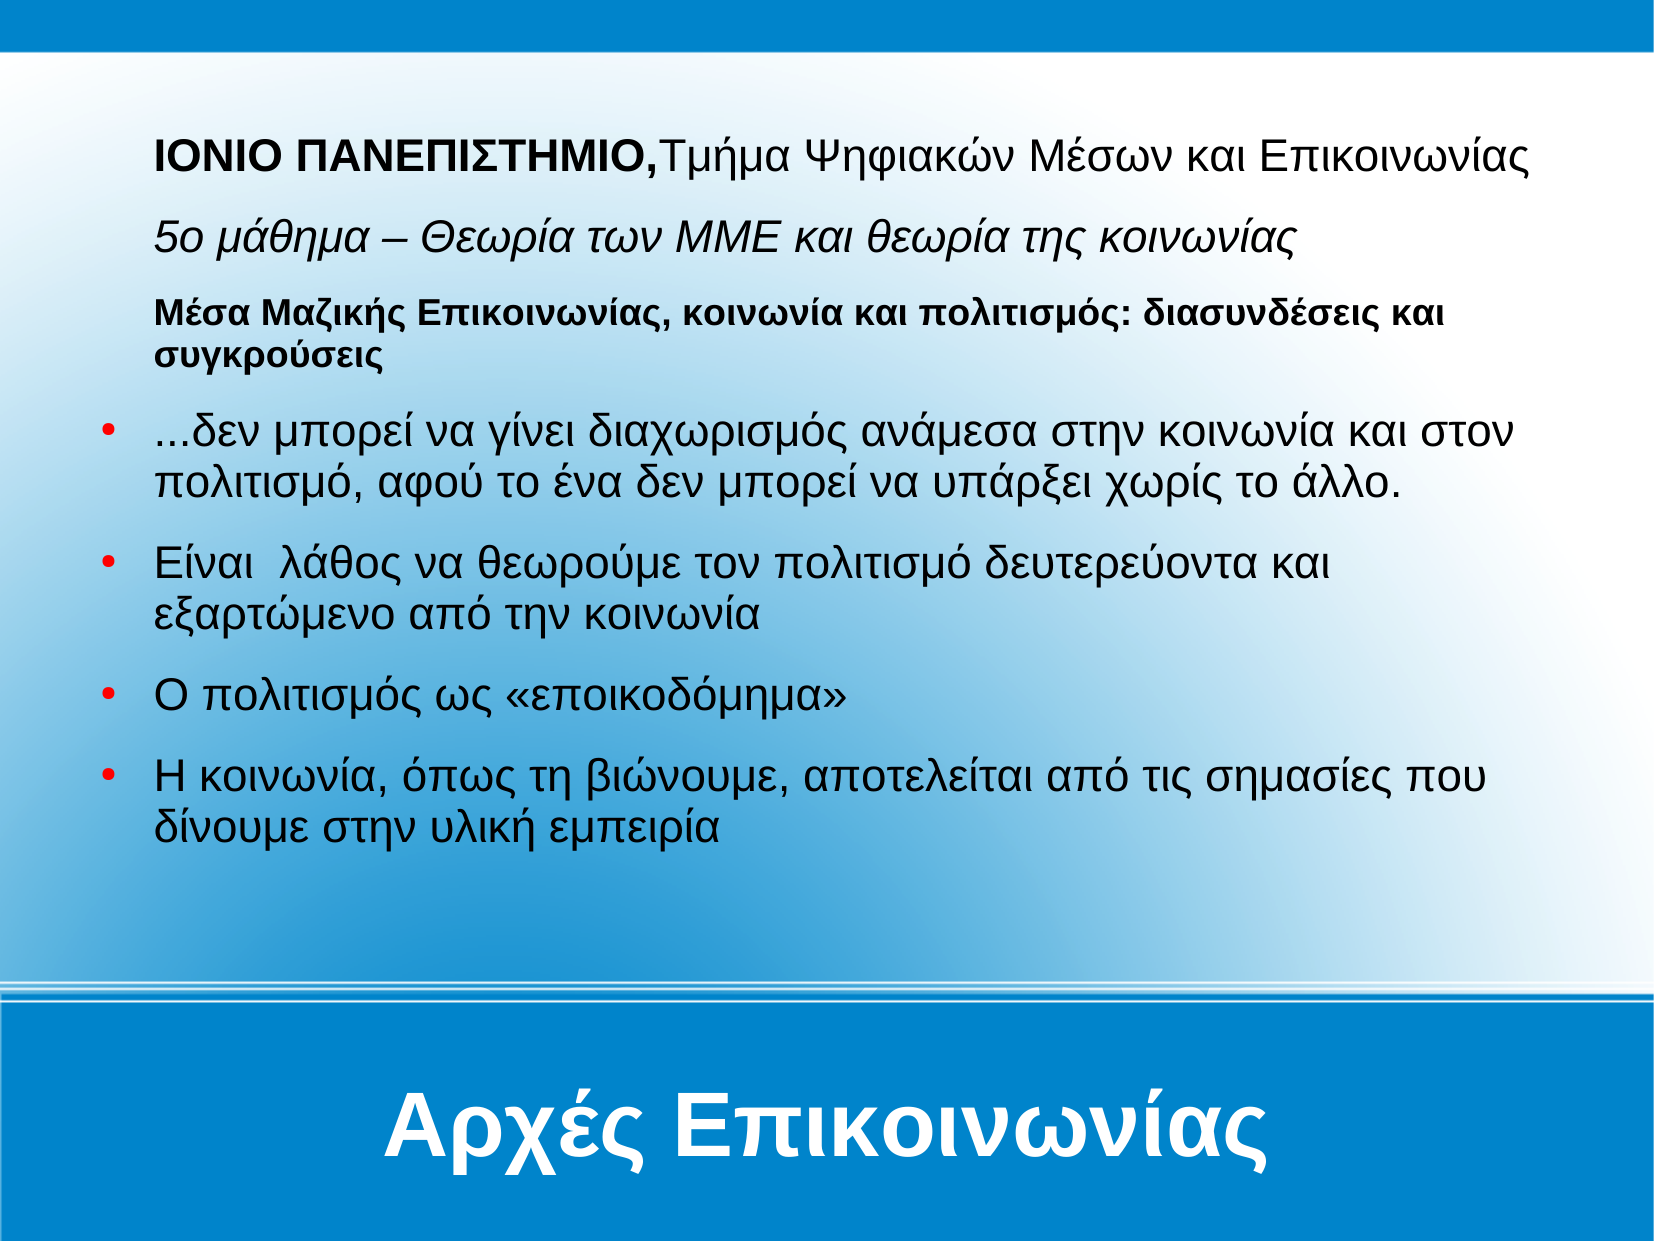

ΙΟΝΙΟ ΠΑΝΕΠΙΣΤΗΜΙΟ,Τμήμα Ψηφιακών Μέσων και Επικοινωνίας
5ο μάθημα – Θεωρία των ΜΜΕ και θεωρία της κοινωνίας
Μέσα Μαζικής Επικοινωνίας, κοινωνία και πολιτισμός: διασυνδέσεις και συγκρούσεις
...δεν μπορεί να γίνει διαχωρισμός ανάμεσα στην κοινωνία και στον πολιτισμό, αφού το ένα δεν μπορεί να υπάρξει χωρίς το άλλο.
Είναι λάθος να θεωρούμε τον πολιτισμό δευτερεύοντα και εξαρτώμενο από την κοινωνία
Ο πολιτισμός ως «εποικοδόμημα»
Η κοινωνία, όπως τη βιώνουμε, αποτελείται από τις σημασίες που δίνουμε στην υλική εμπειρία
# Αρχές Επικοινωνίας